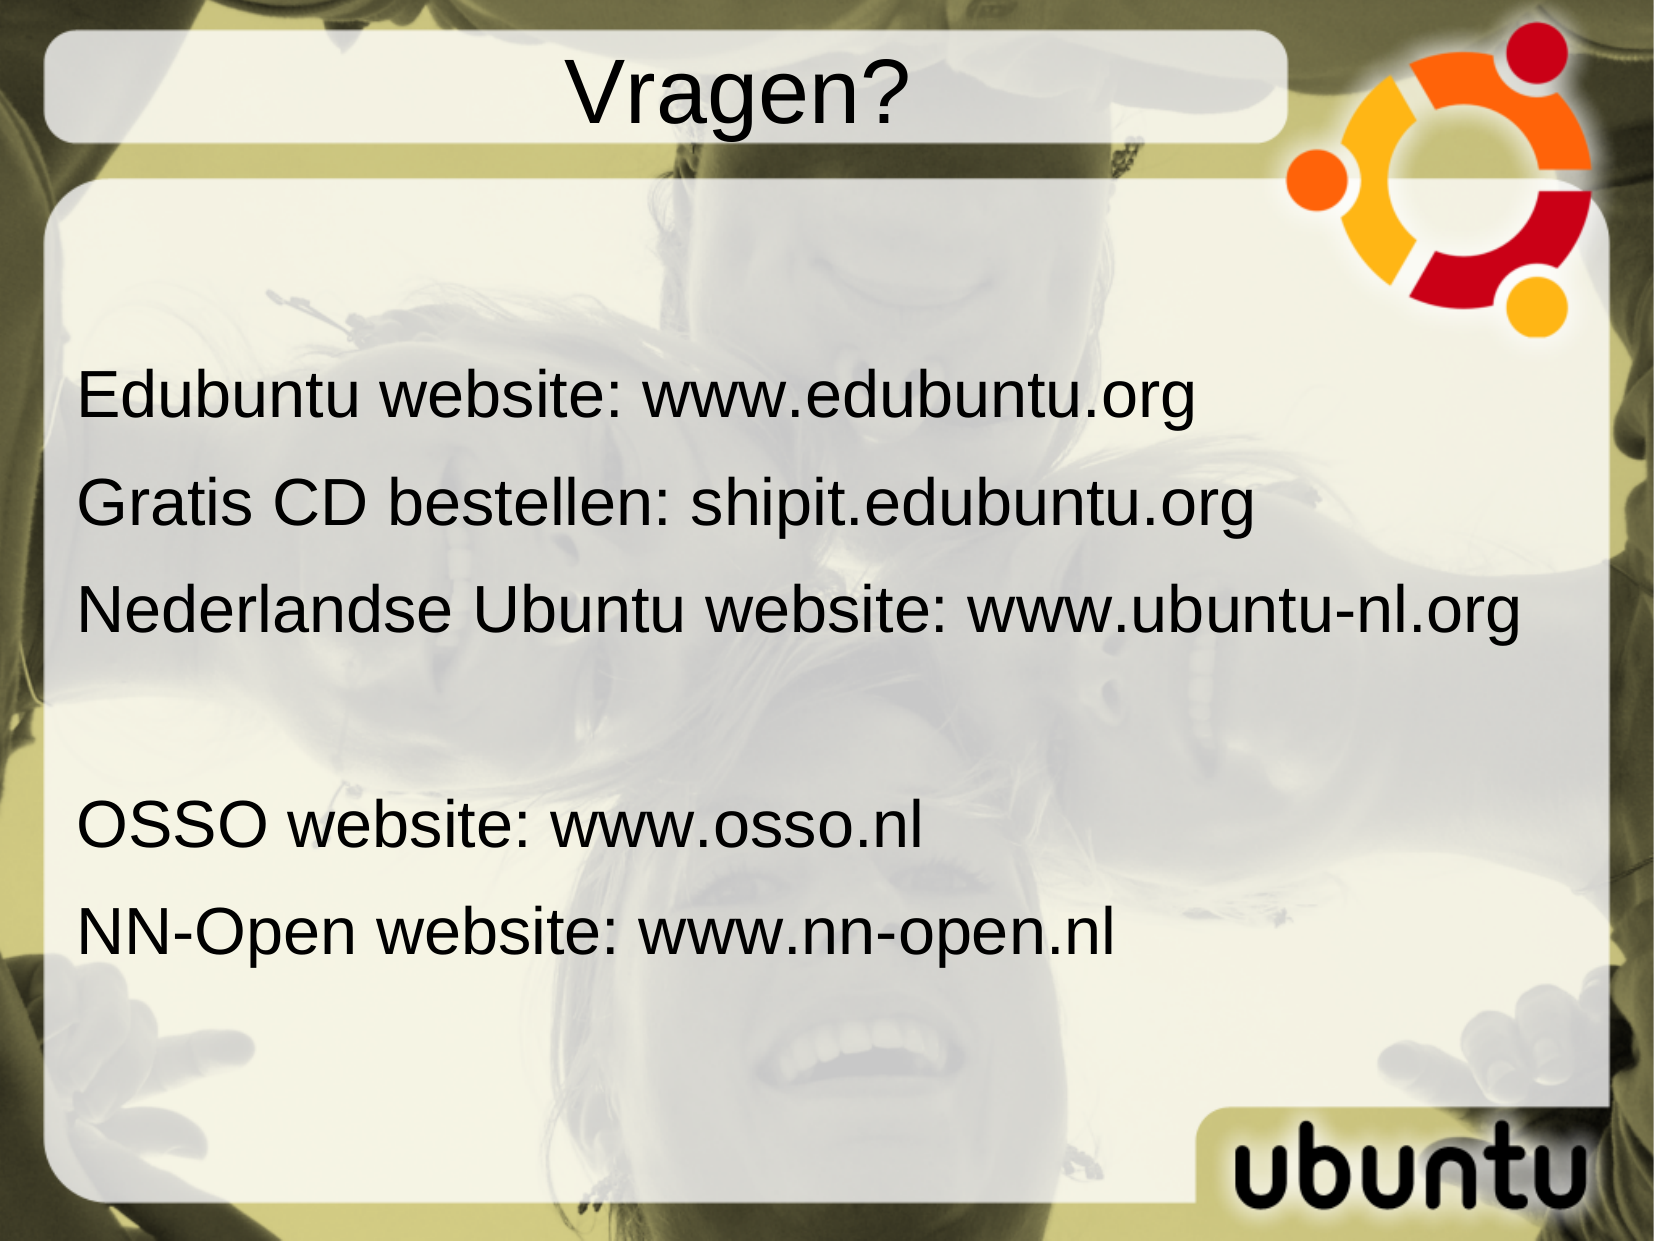

# Vragen?
Edubuntu website: www.edubuntu.org
Gratis CD bestellen: shipit.edubuntu.org
Nederlandse Ubuntu website: www.ubuntu-nl.org
OSSO website: www.osso.nl
NN-Open website: www.nn-open.nl